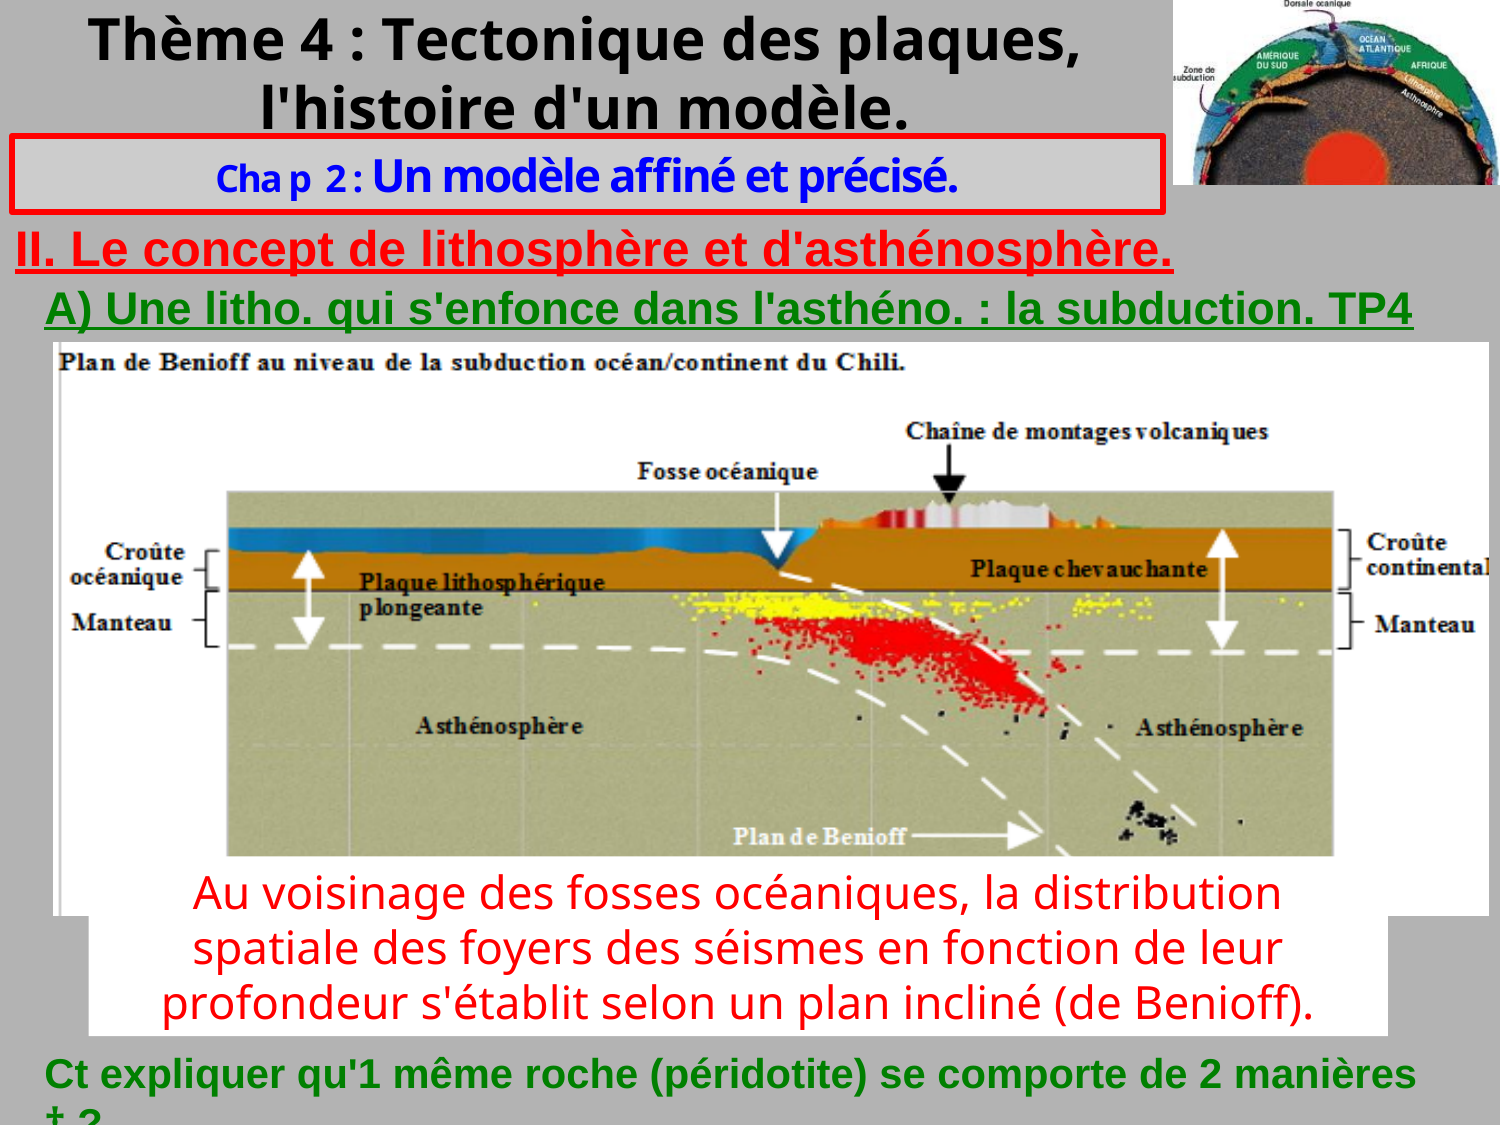

Thème 4 : Tectonique des plaques, l'histoire d'un modèle.
Cha p 2 : Un modèle affiné et précisé.
II. Le concept de lithosphère et d'asthénosphère.
A) Une litho. qui s'enfonce dans l'asthéno. : la subduction. TP4
Au voisinage des fosses océaniques, la distribution spatiale des foyers des séismes en fonction de leur profondeur s'établit selon un plan incliné (de Benioff).
Ct expliquer qu'1 même roche (péridotite) se comporte de 2 manières ‡ ?